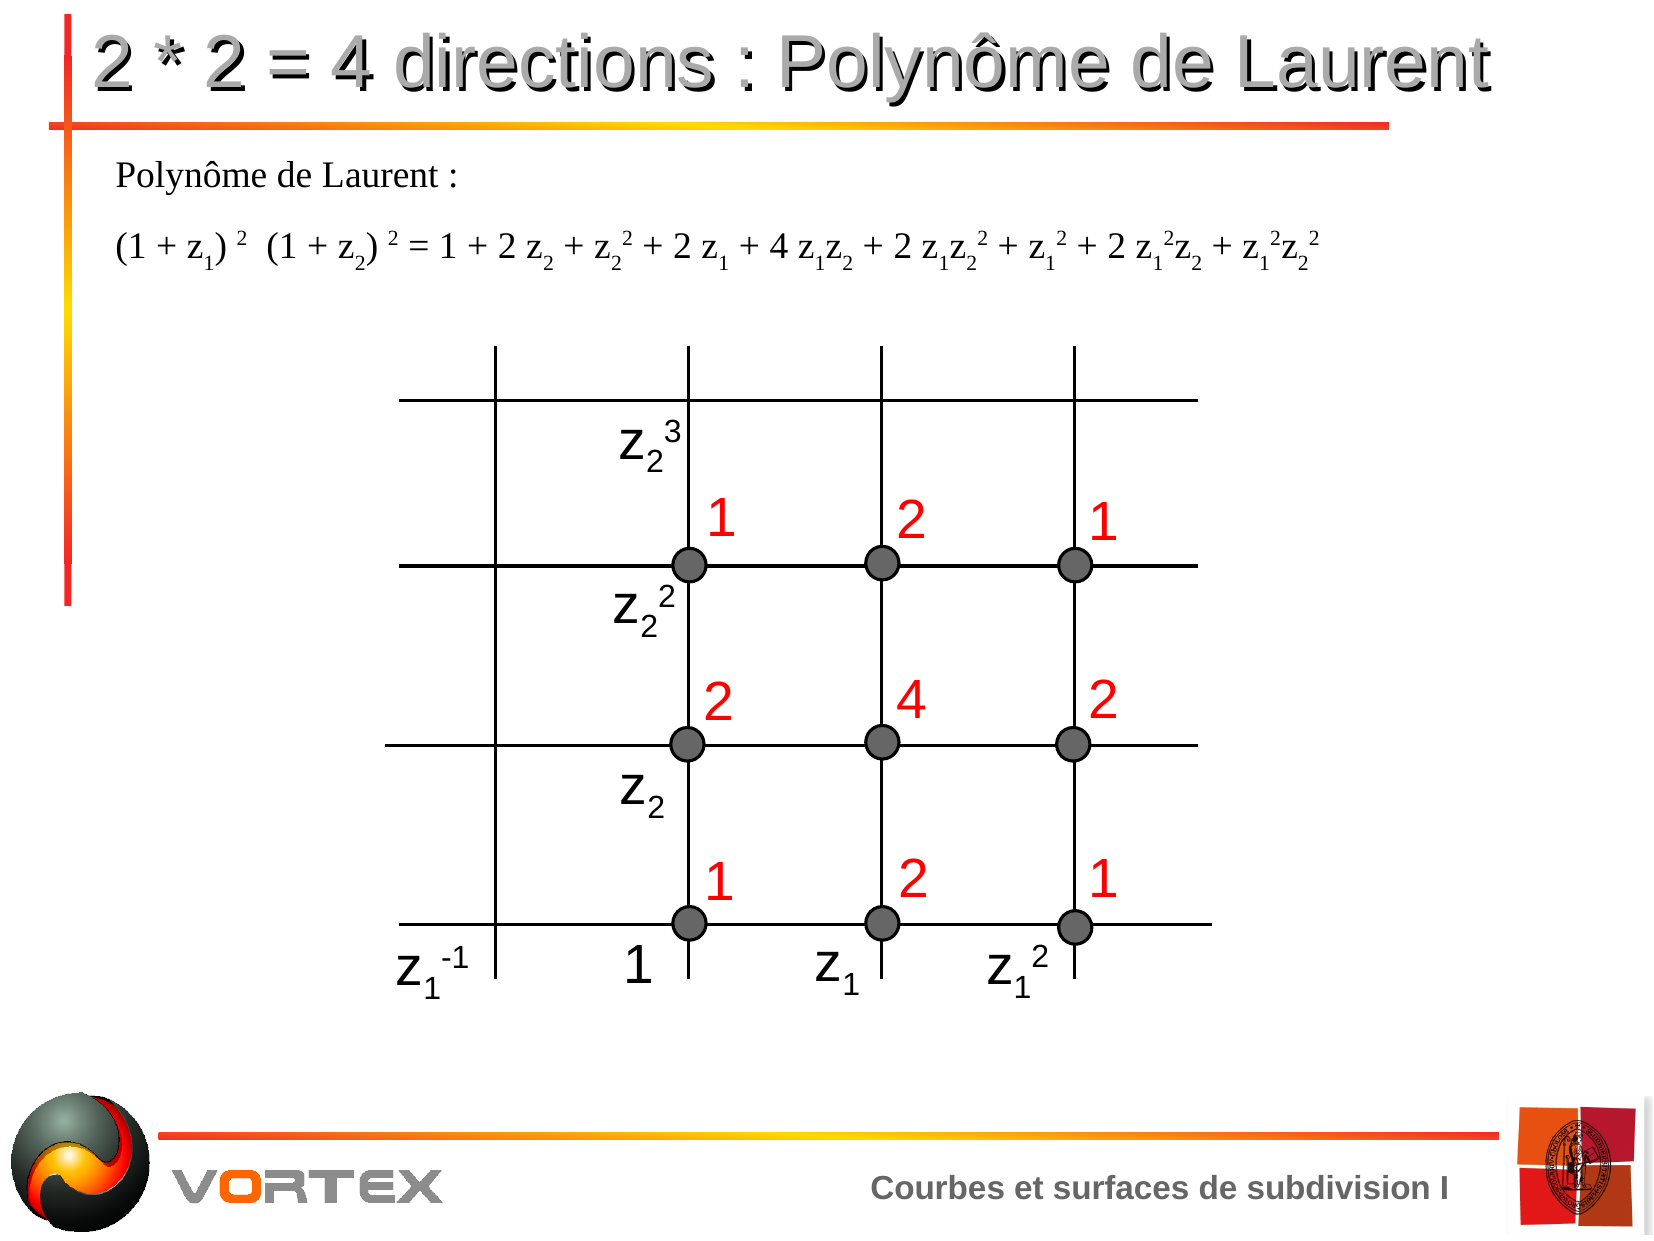

# 2 * 2 = 4 directions : Polynôme de Laurent
Polynôme de Laurent :
(1 + z1) 2 (1 + z2) 2 = 1 + 2 z2 + z22 + 2 z1 + 4 z1z2 + 2 z1z22 + z12 + 2 z12z2 + z12z22
z23
1
2
1
z22
4
2
2
z2
2
1
1
z1
1
z12
z1-1